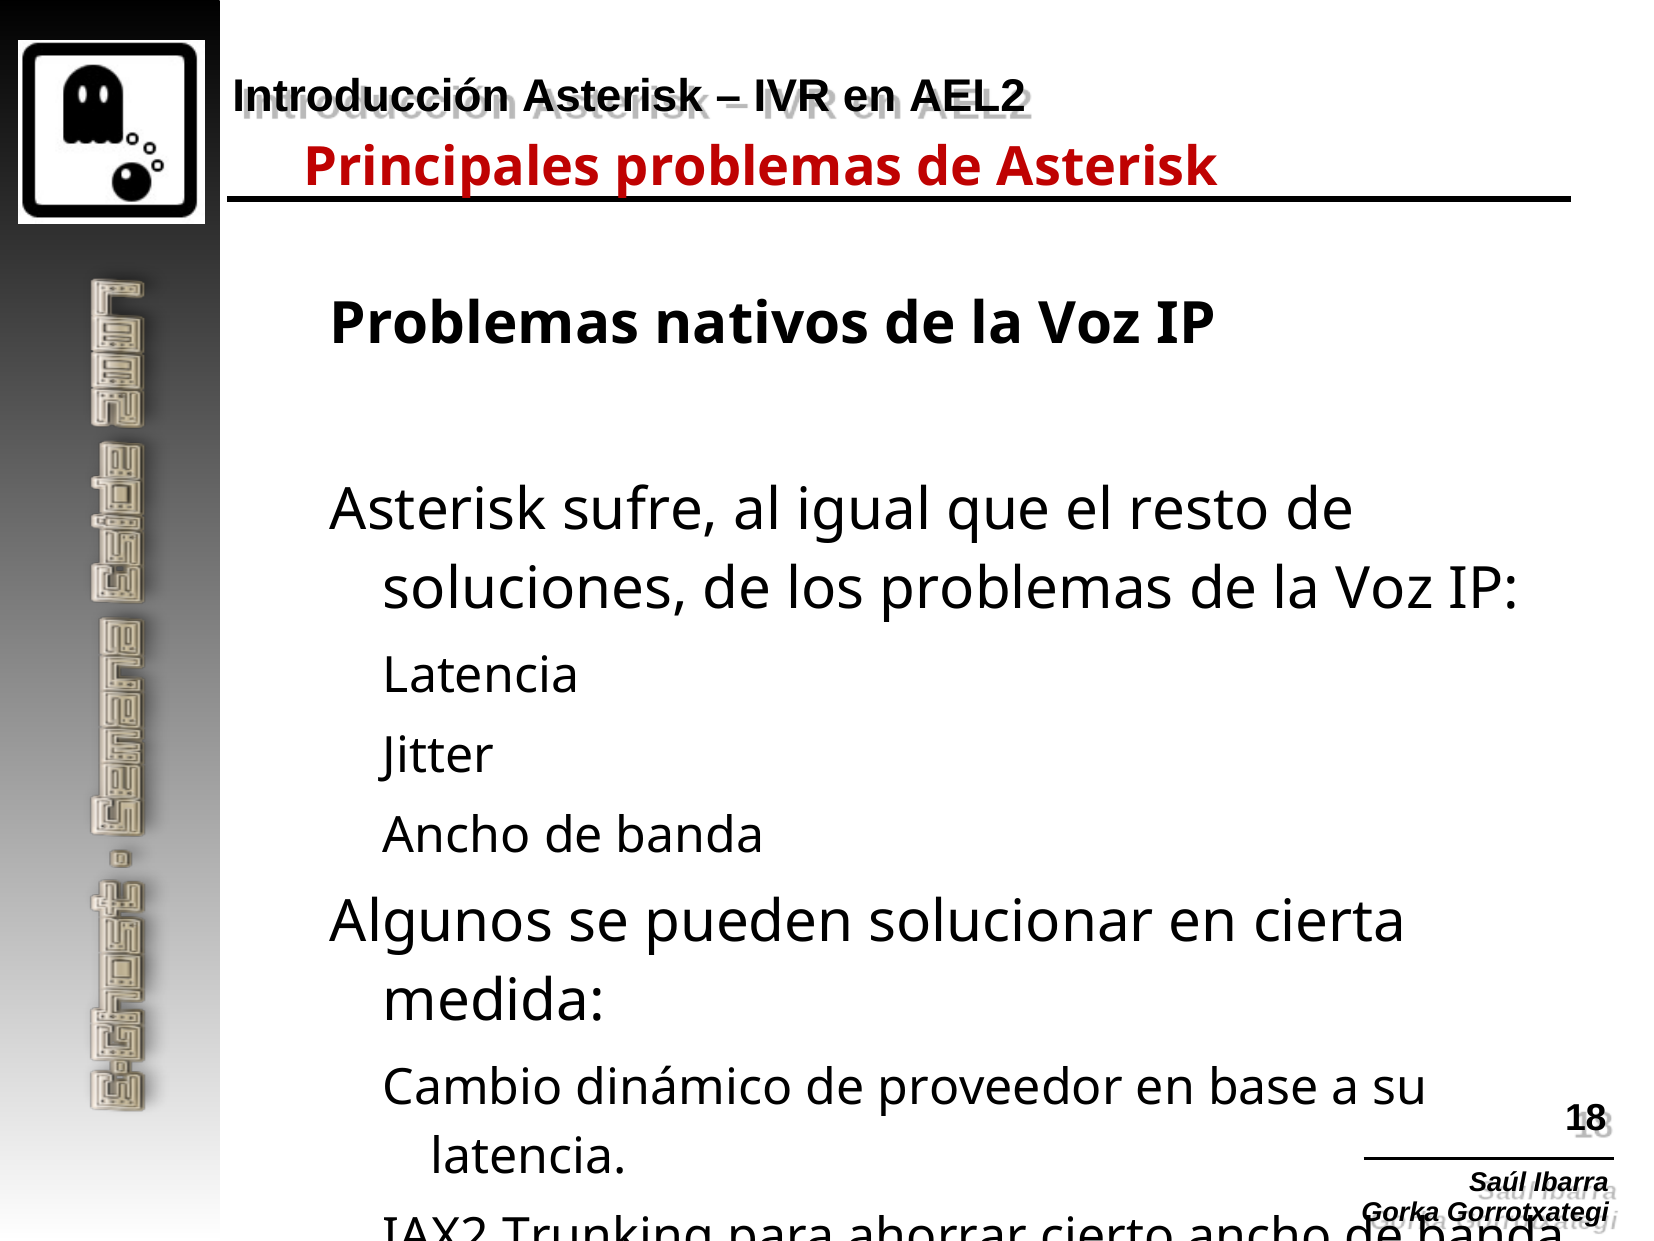

Principales problemas de Asterisk
# Problemas nativos de la Voz IP
Asterisk sufre, al igual que el resto de soluciones, de los problemas de la Voz IP:
Latencia
Jitter
Ancho de banda
Algunos se pueden solucionar en cierta medida:
Cambio dinámico de proveedor en base a su latencia.
IAX2 Trunking para ahorrar cierto ancho de banda en los enlaces inter-asterisk.